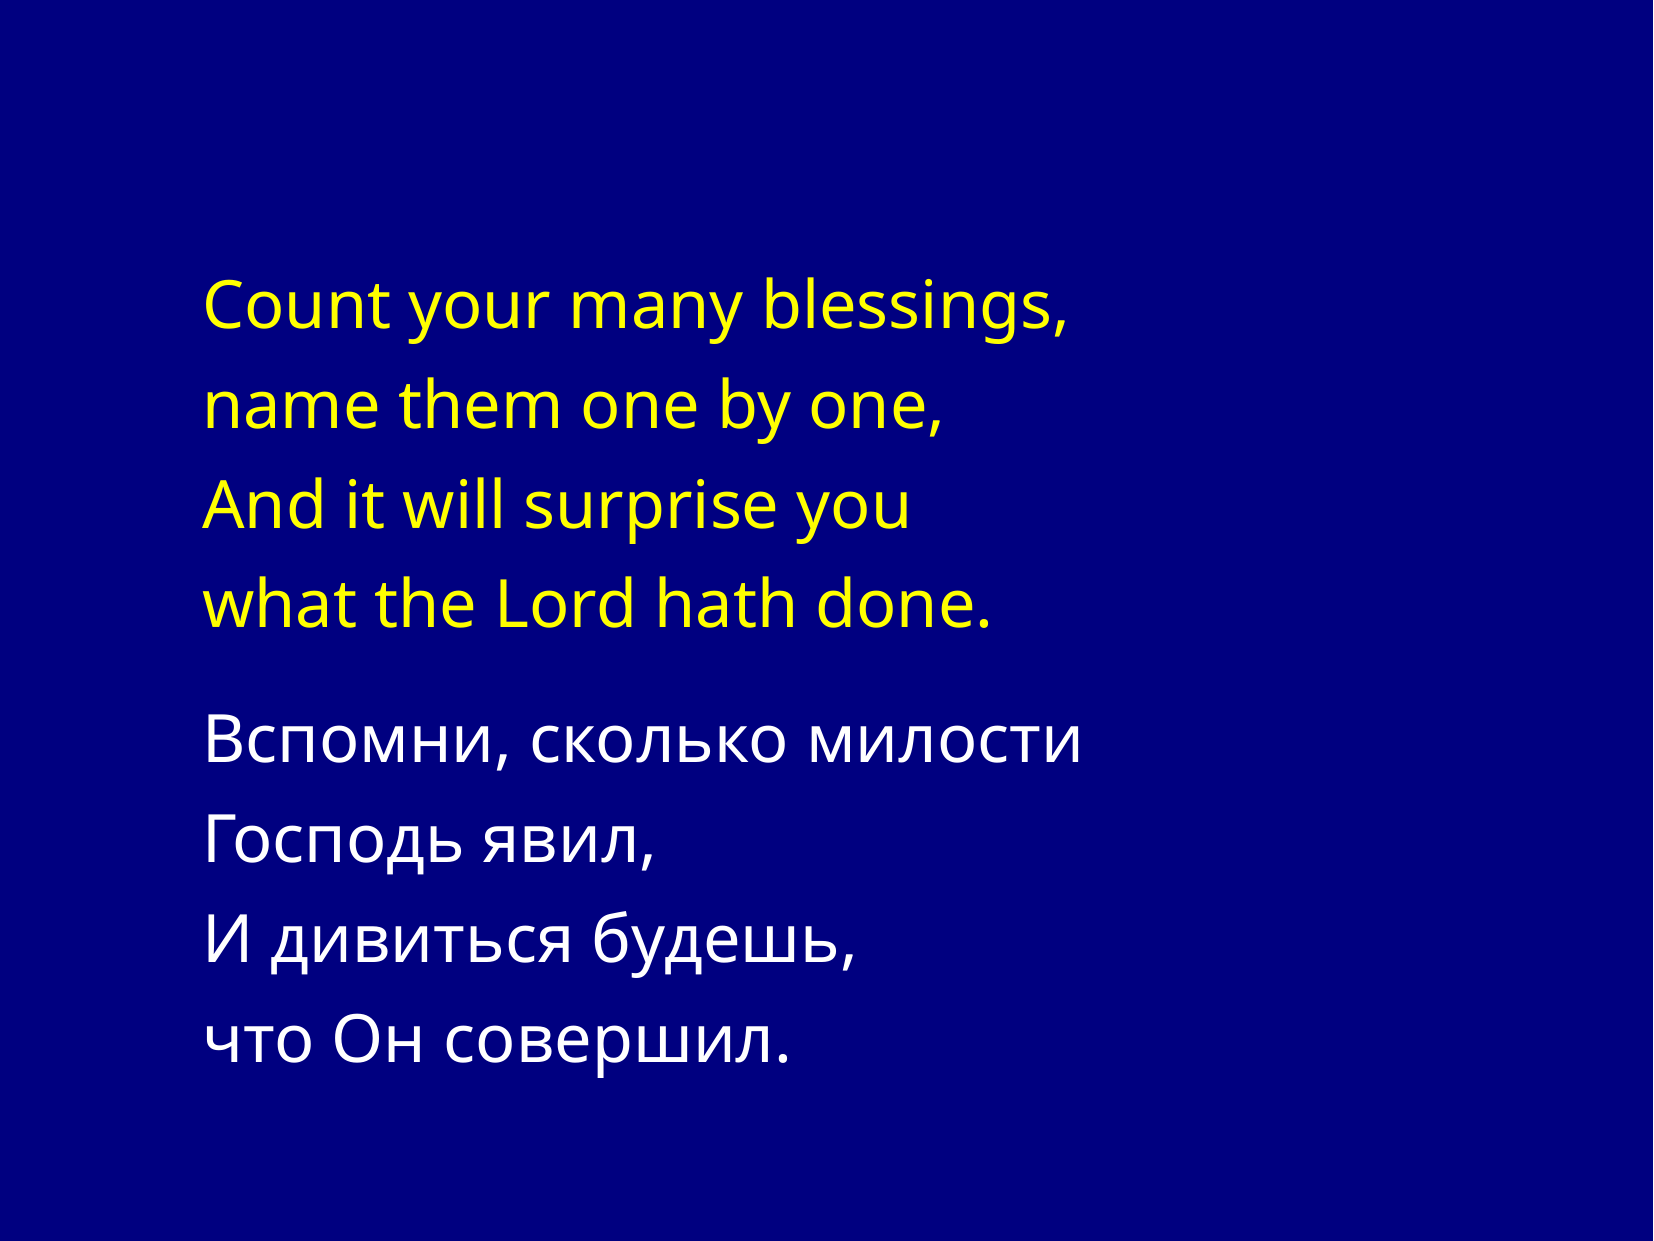

Count your many blessings,
	name them one by one,
	And it will surprise you
	what the Lord hath done.
	Вспомни, сколько милости
	Господь явил,
	И дивиться будешь,
	что Он совершил.